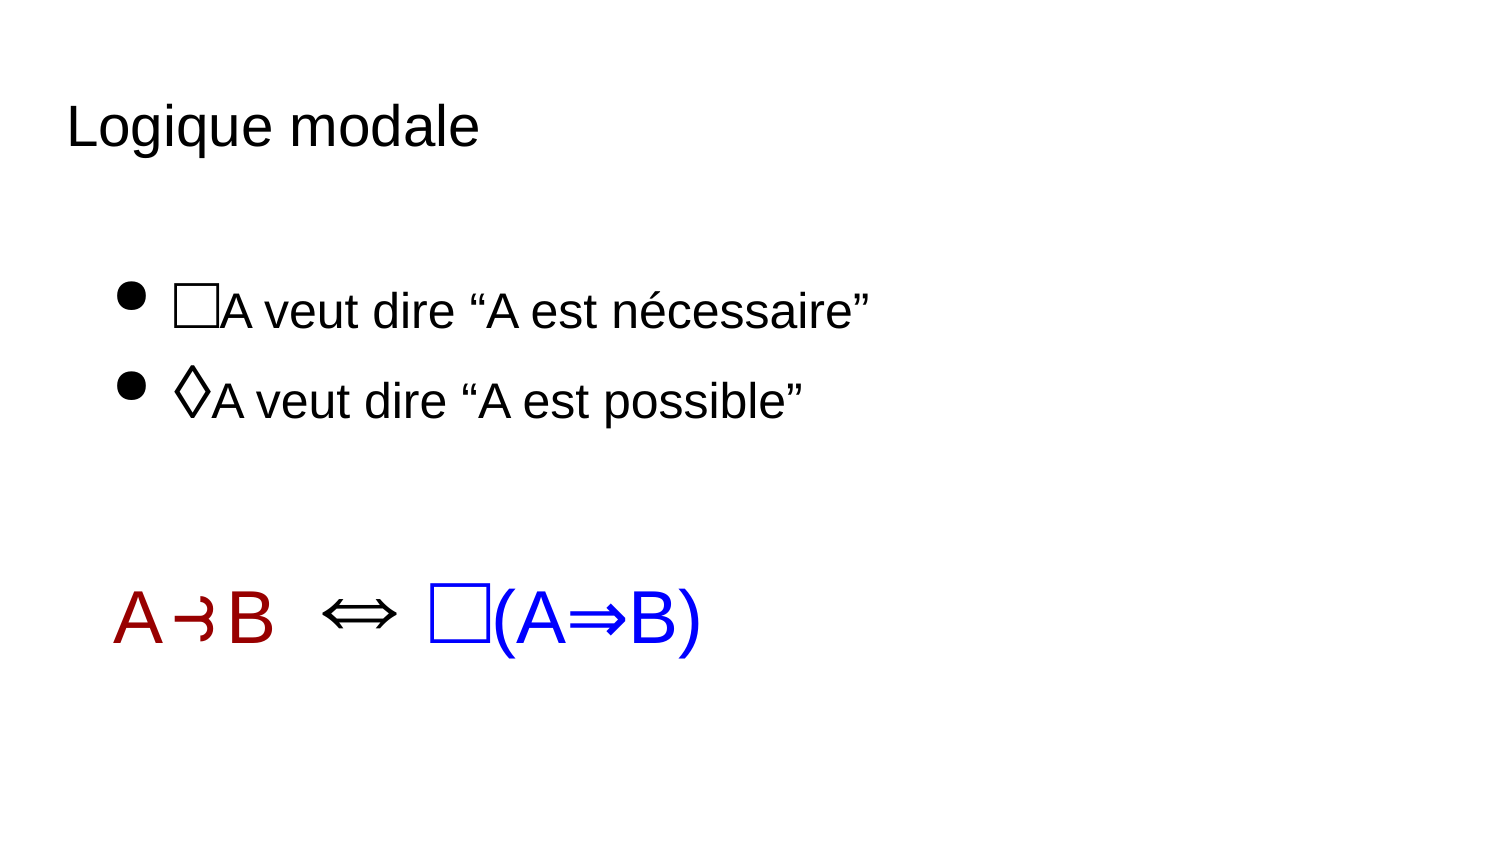

# Logique modale
□A veut dire “A est nécessaire”
◊A veut dire “A est possible”
A⥽B ⇔ □(A⇒B)